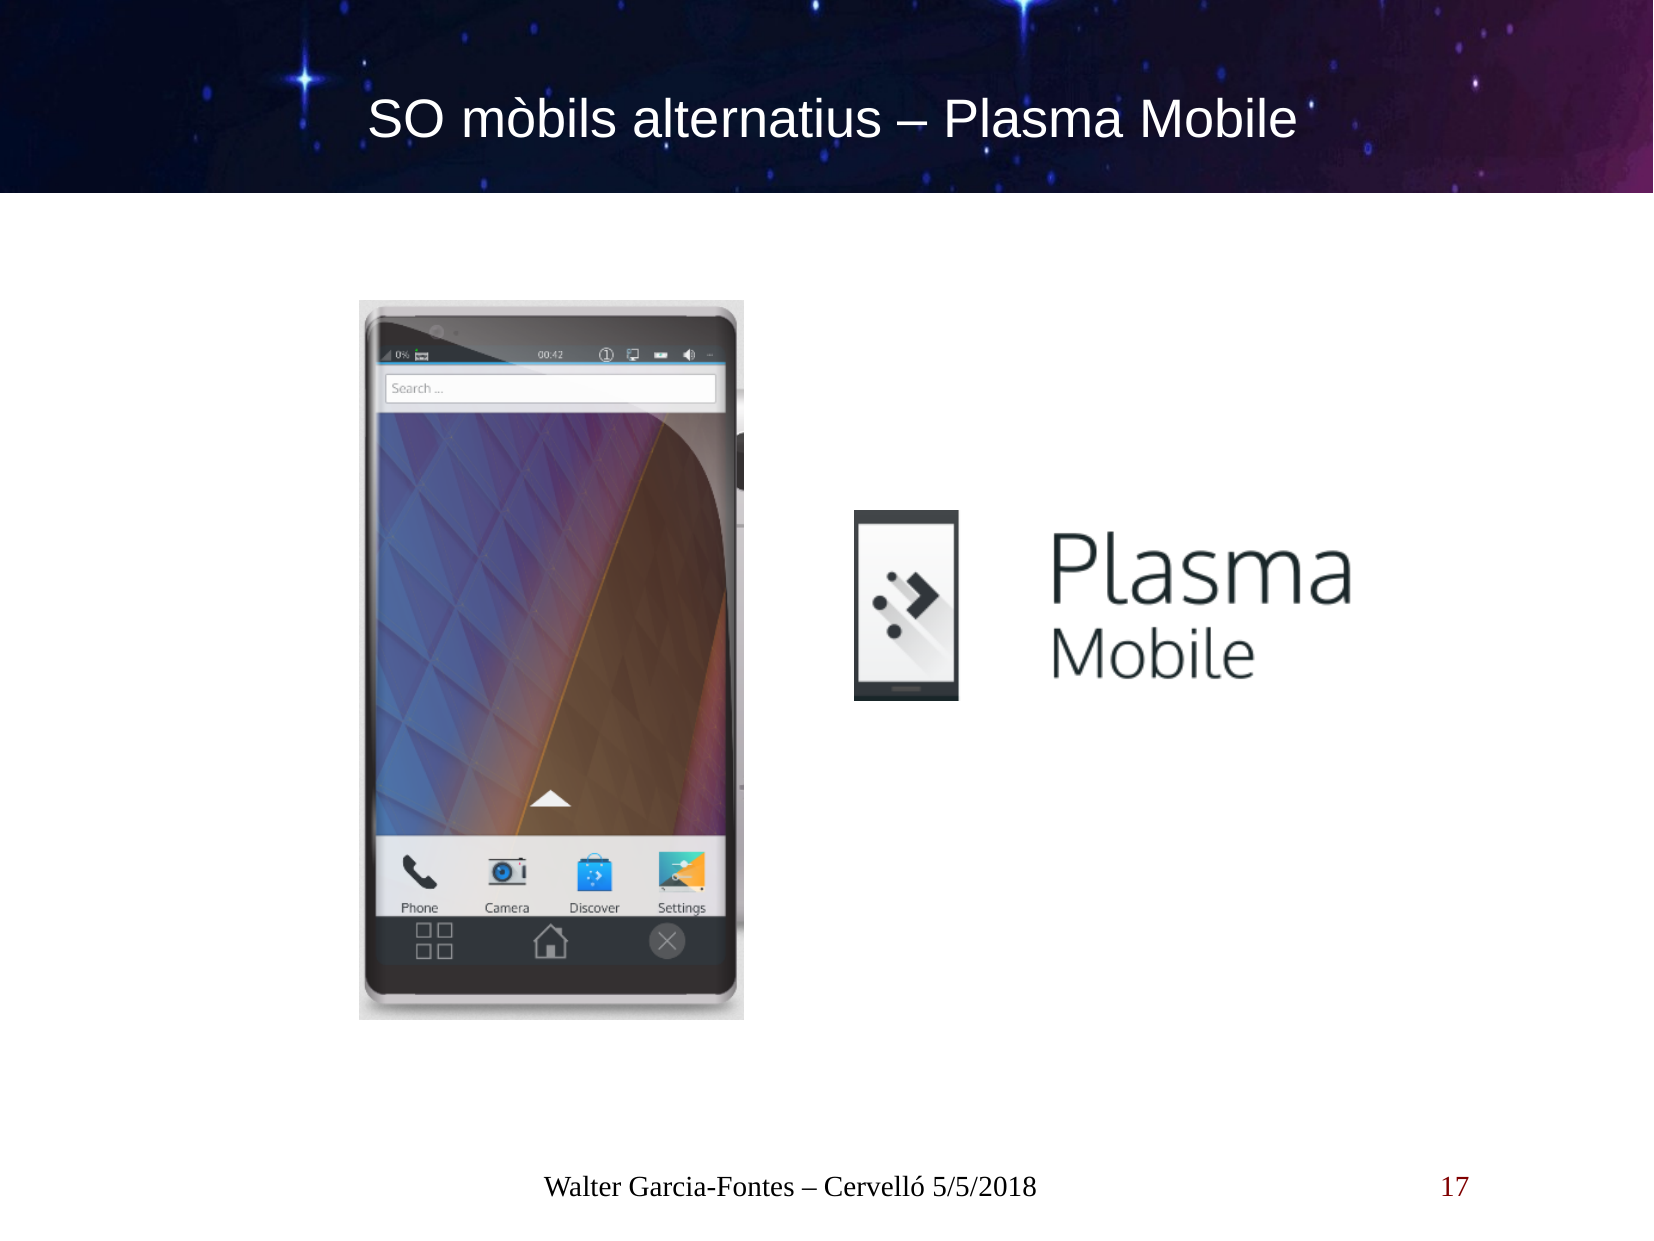

# SO mòbils alternatius – Plasma Mobile
Walter Garcia-Fontes - Cervelló - 5/05/2018
17